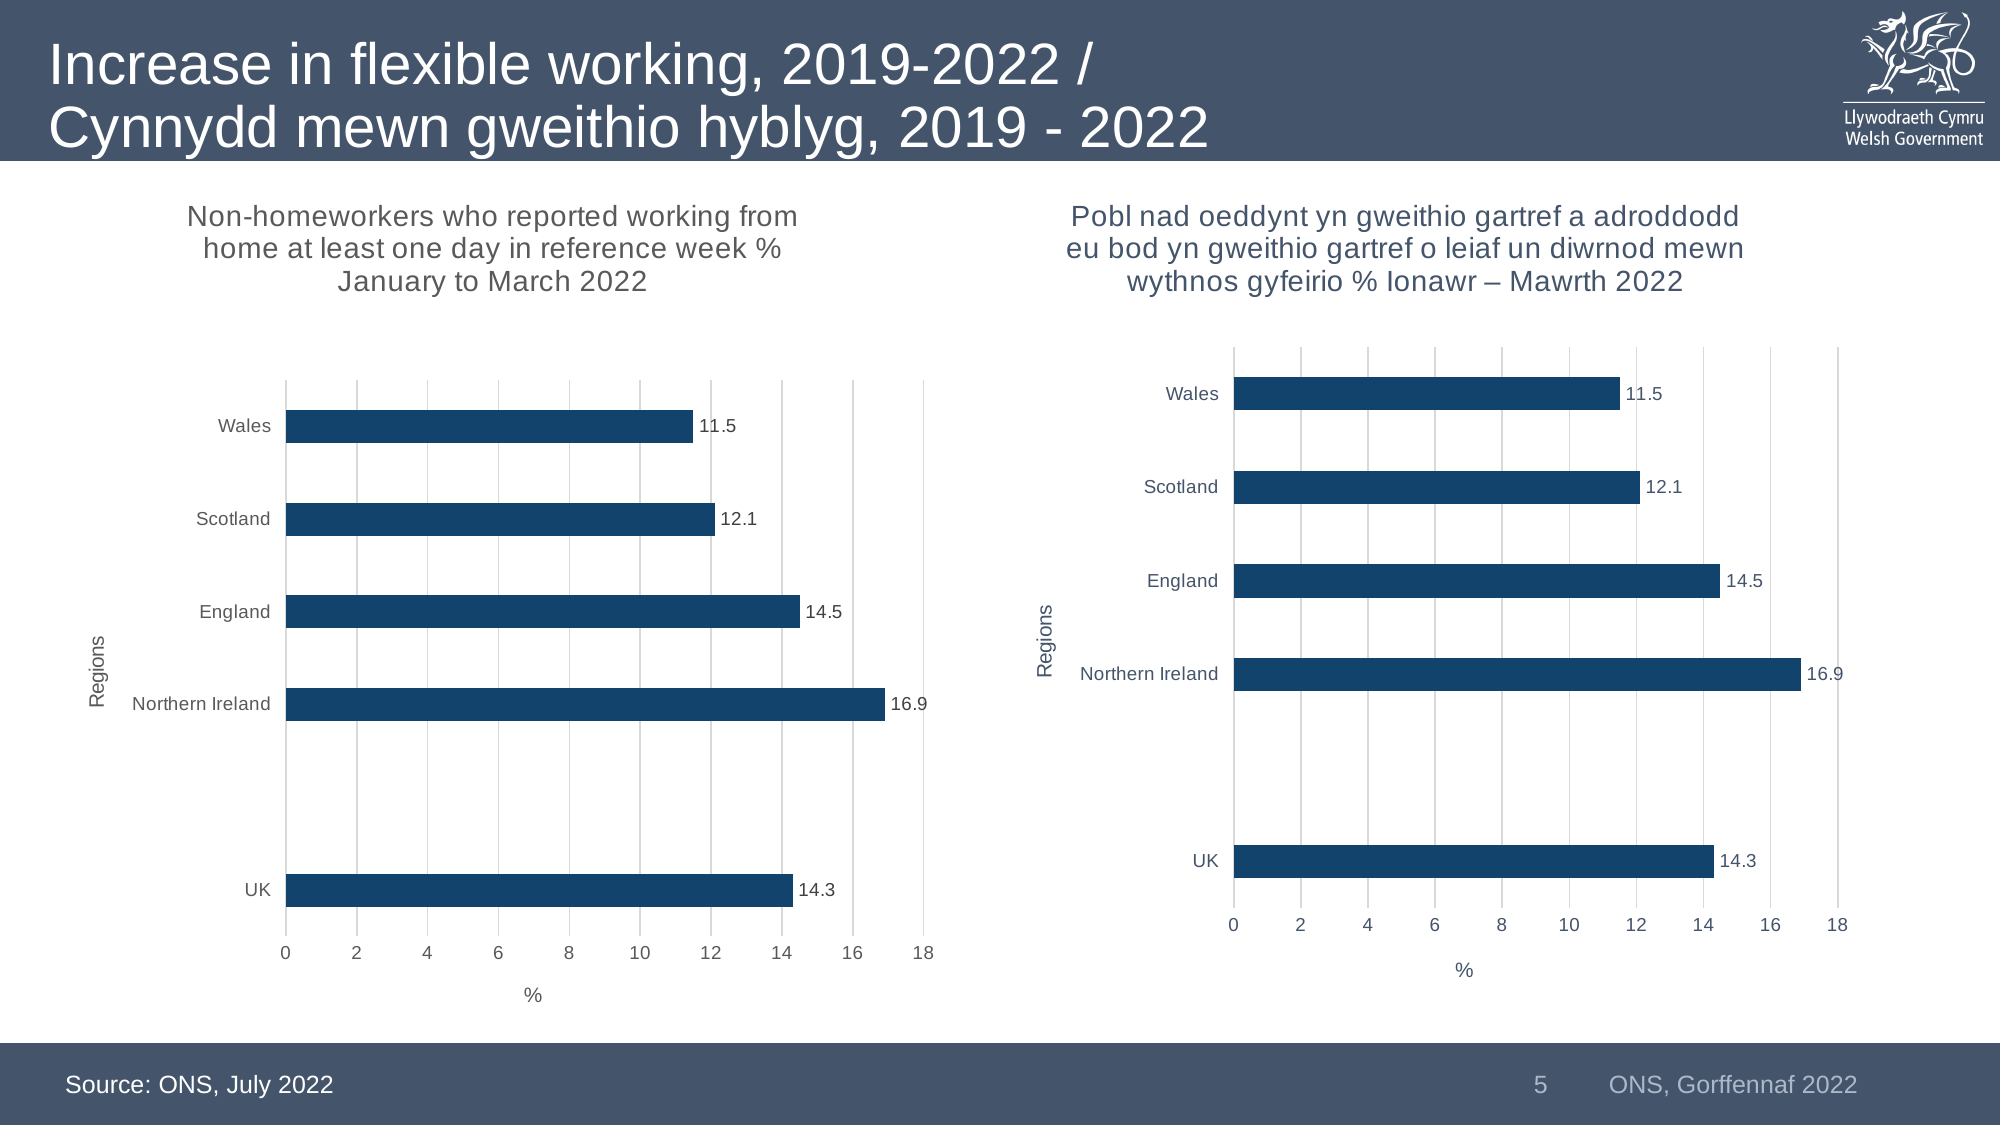

# Increase in flexible working, 2019-2022 / Cynnydd mewn gweithio hyblyg, 2019 - 2022
### Chart: Non-homeworkers who reported working from home at least one day in reference week %
January to March 2022
| Category | Non-homeworkers who reported working from home at least one day in reference week % |
|---|---|
| UK | 14.3 |
| None | None |
| Northern Ireland | 16.9 |
| England | 14.5 |
| Scotland | 12.1 |
| Wales | 11.5 |
### Chart: Pobl nad oeddynt yn gweithio gartref a adroddodd eu bod yn gweithio gartref o leiaf un diwrnod mewn wythnos gyfeirio % Ionawr – Mawrth 2022
| Category | Non-homeworkers who reported working from home at least one day in reference week % |
|---|---|
| UK | 14.3 |
| None | None |
| Northern Ireland | 16.9 |
| England | 14.5 |
| Scotland | 12.1 |
| Wales | 11.5 |Source: ONS, July 2022
ONS, Gorffennaf 2022